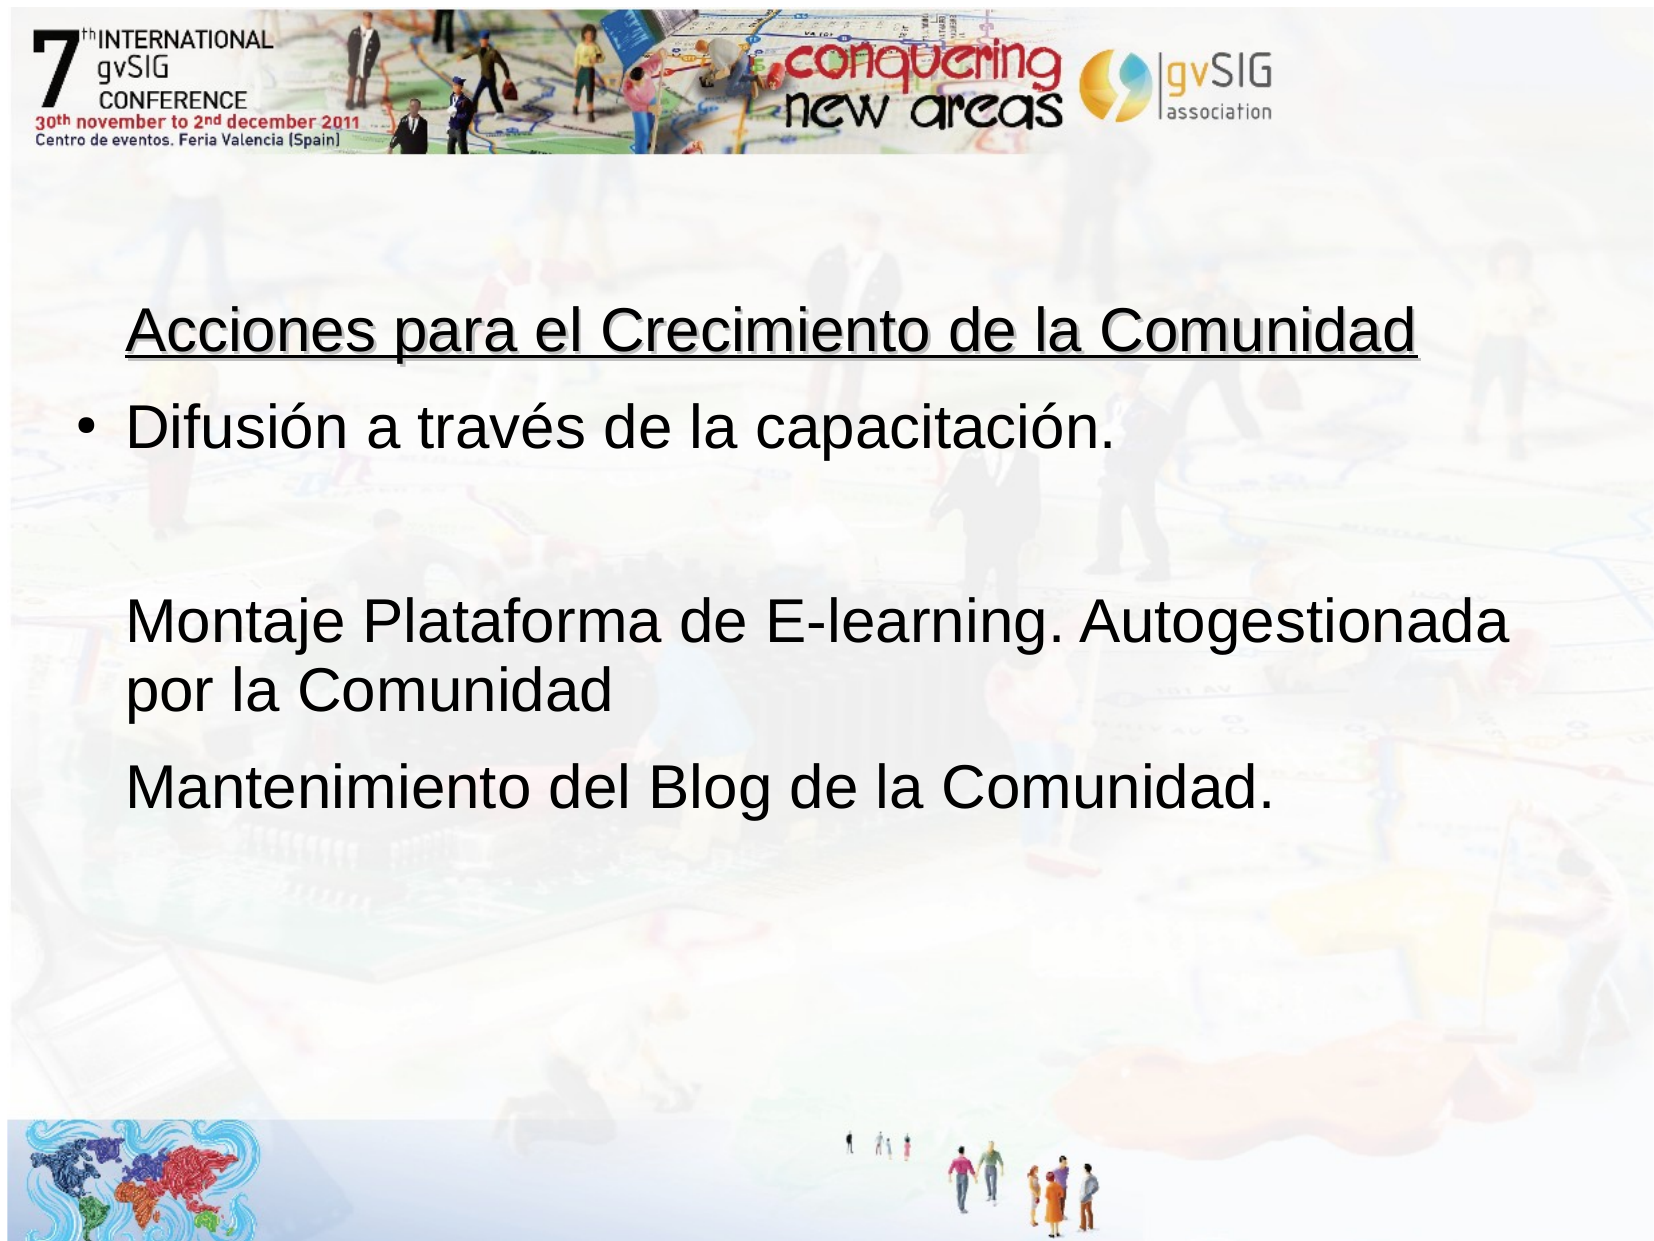

#
Acciones para el Crecimiento de la Comunidad
Difusión a través de la capacitación.
Montaje Plataforma de E-learning. Autogestionada por la Comunidad
Mantenimiento del Blog de la Comunidad.